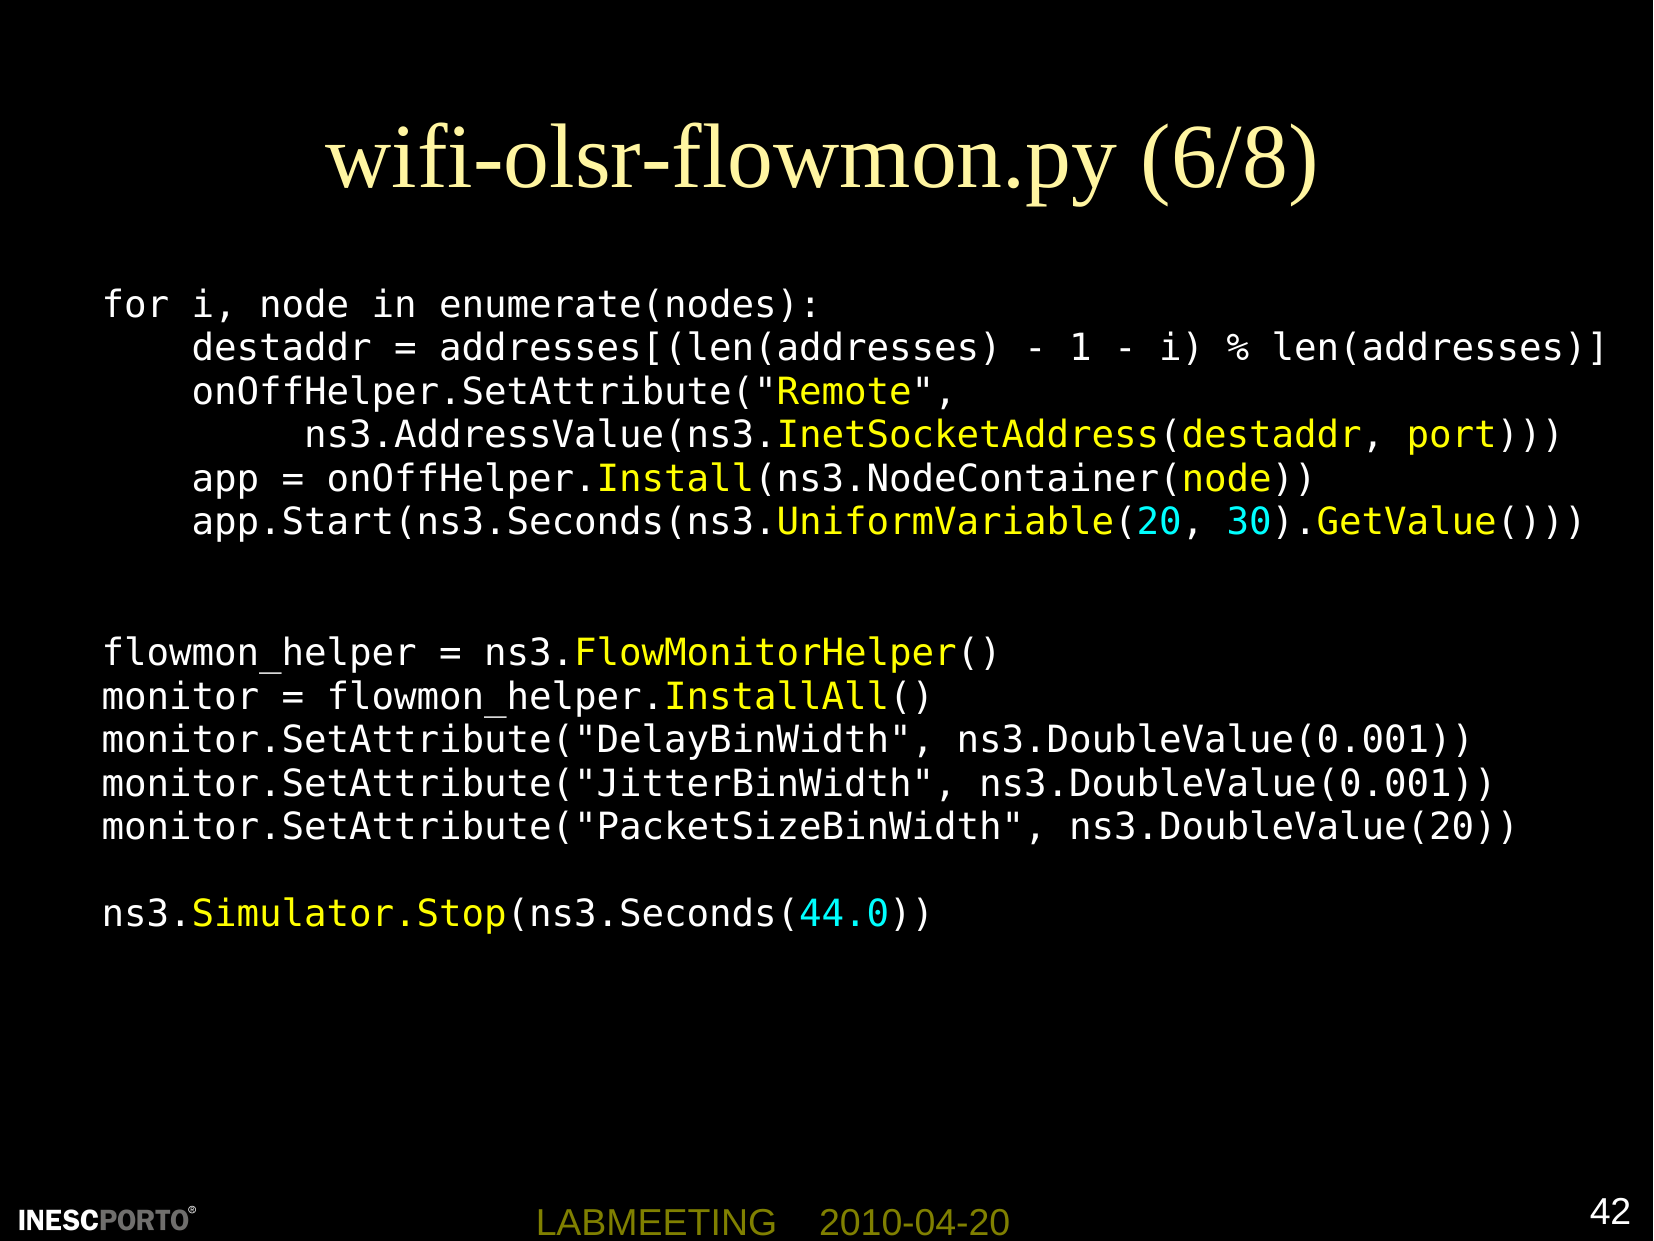

# wifi-olsr-flowmon.py (6/8)
 for i, node in enumerate(nodes):
 destaddr = addresses[(len(addresses) - 1 - i) % len(addresses)]
 onOffHelper.SetAttribute("Remote",
 ns3.AddressValue(ns3.InetSocketAddress(destaddr, port)))
 app = onOffHelper.Install(ns3.NodeContainer(node))
 app.Start(ns3.Seconds(ns3.UniformVariable(20, 30).GetValue()))
 flowmon_helper = ns3.FlowMonitorHelper()
 monitor = flowmon_helper.InstallAll()
 monitor.SetAttribute("DelayBinWidth", ns3.DoubleValue(0.001))
 monitor.SetAttribute("JitterBinWidth", ns3.DoubleValue(0.001))
 monitor.SetAttribute("PacketSizeBinWidth", ns3.DoubleValue(20))
 ns3.Simulator.Stop(ns3.Seconds(44.0))